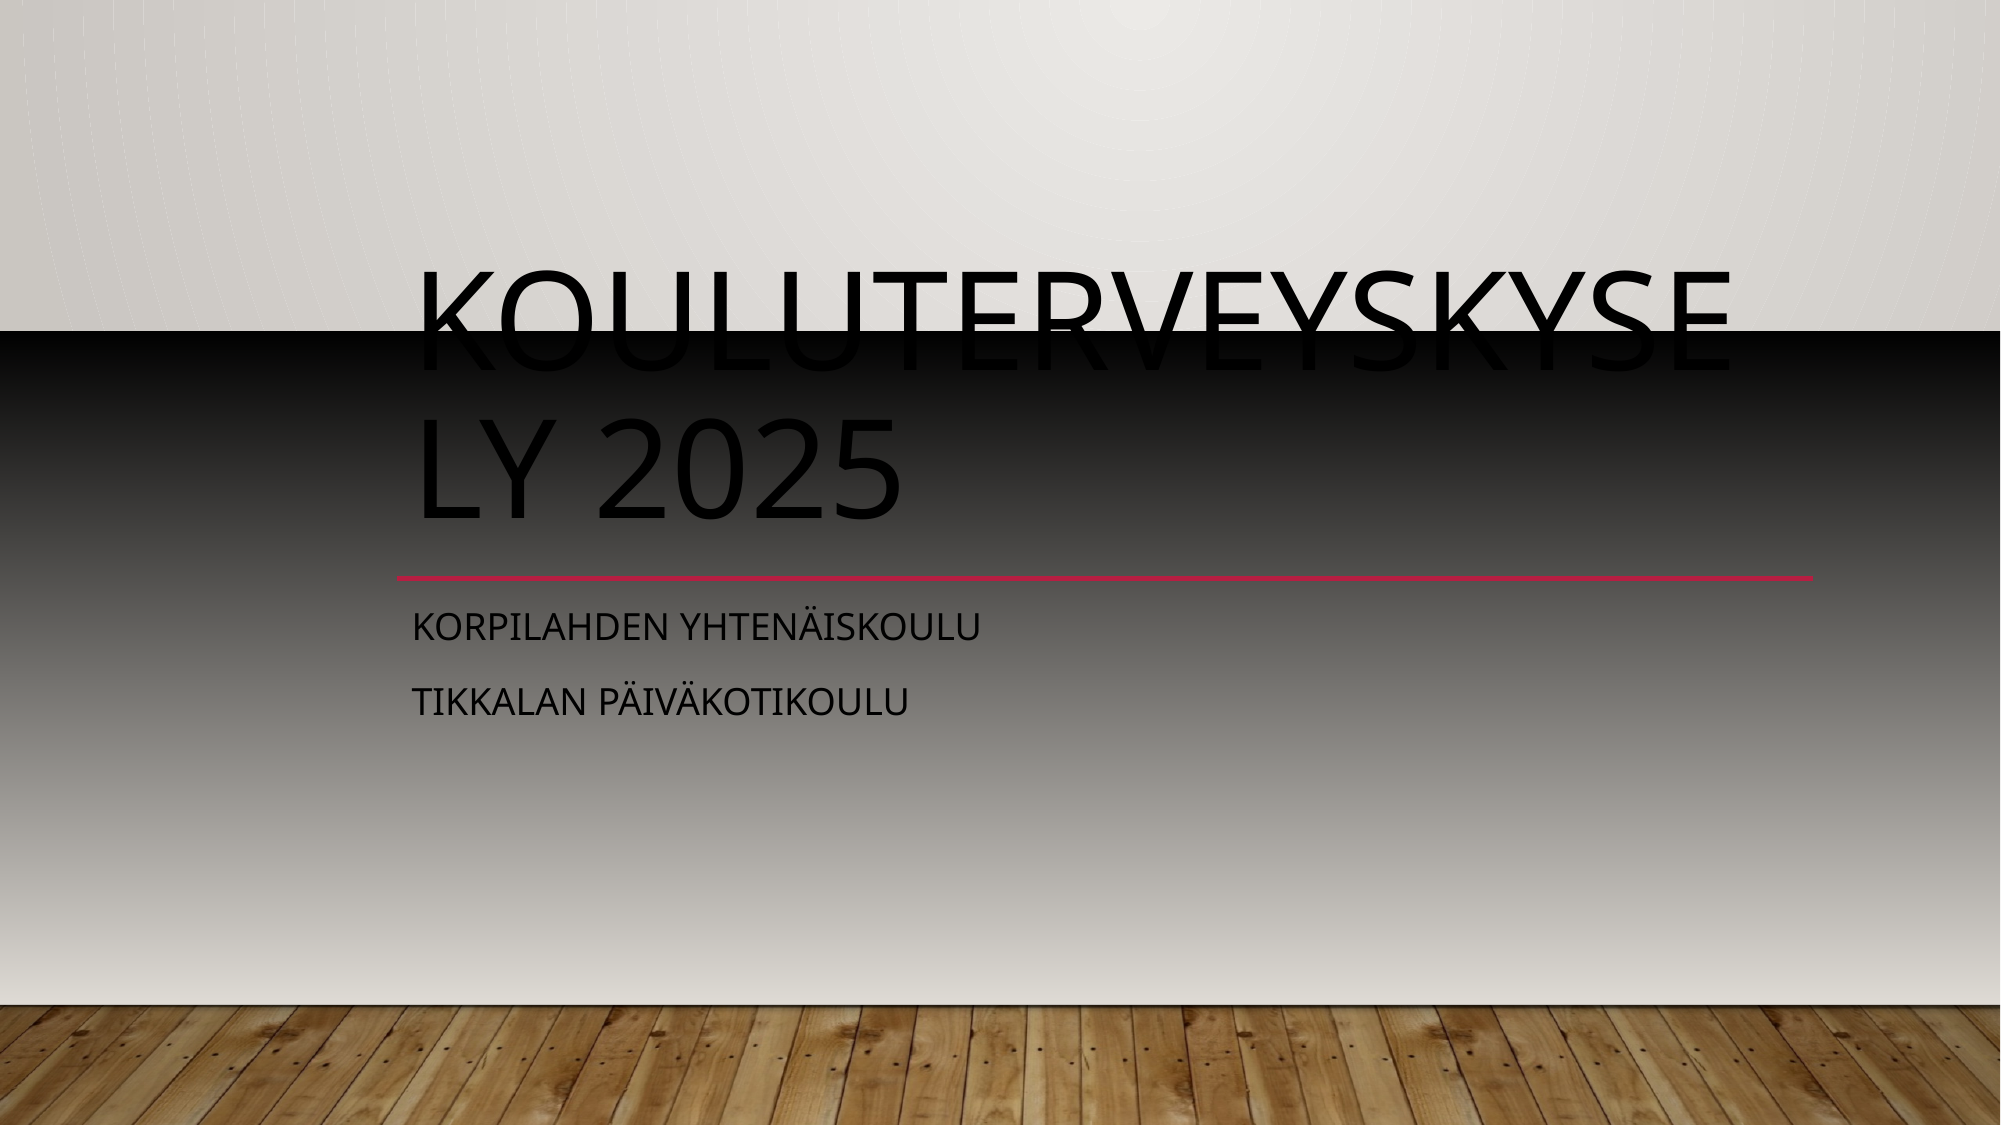

# Kouluterveyskysely 2025
Korpilahden yhtenäiskoulu
Tikkalan päiväkotikoulu